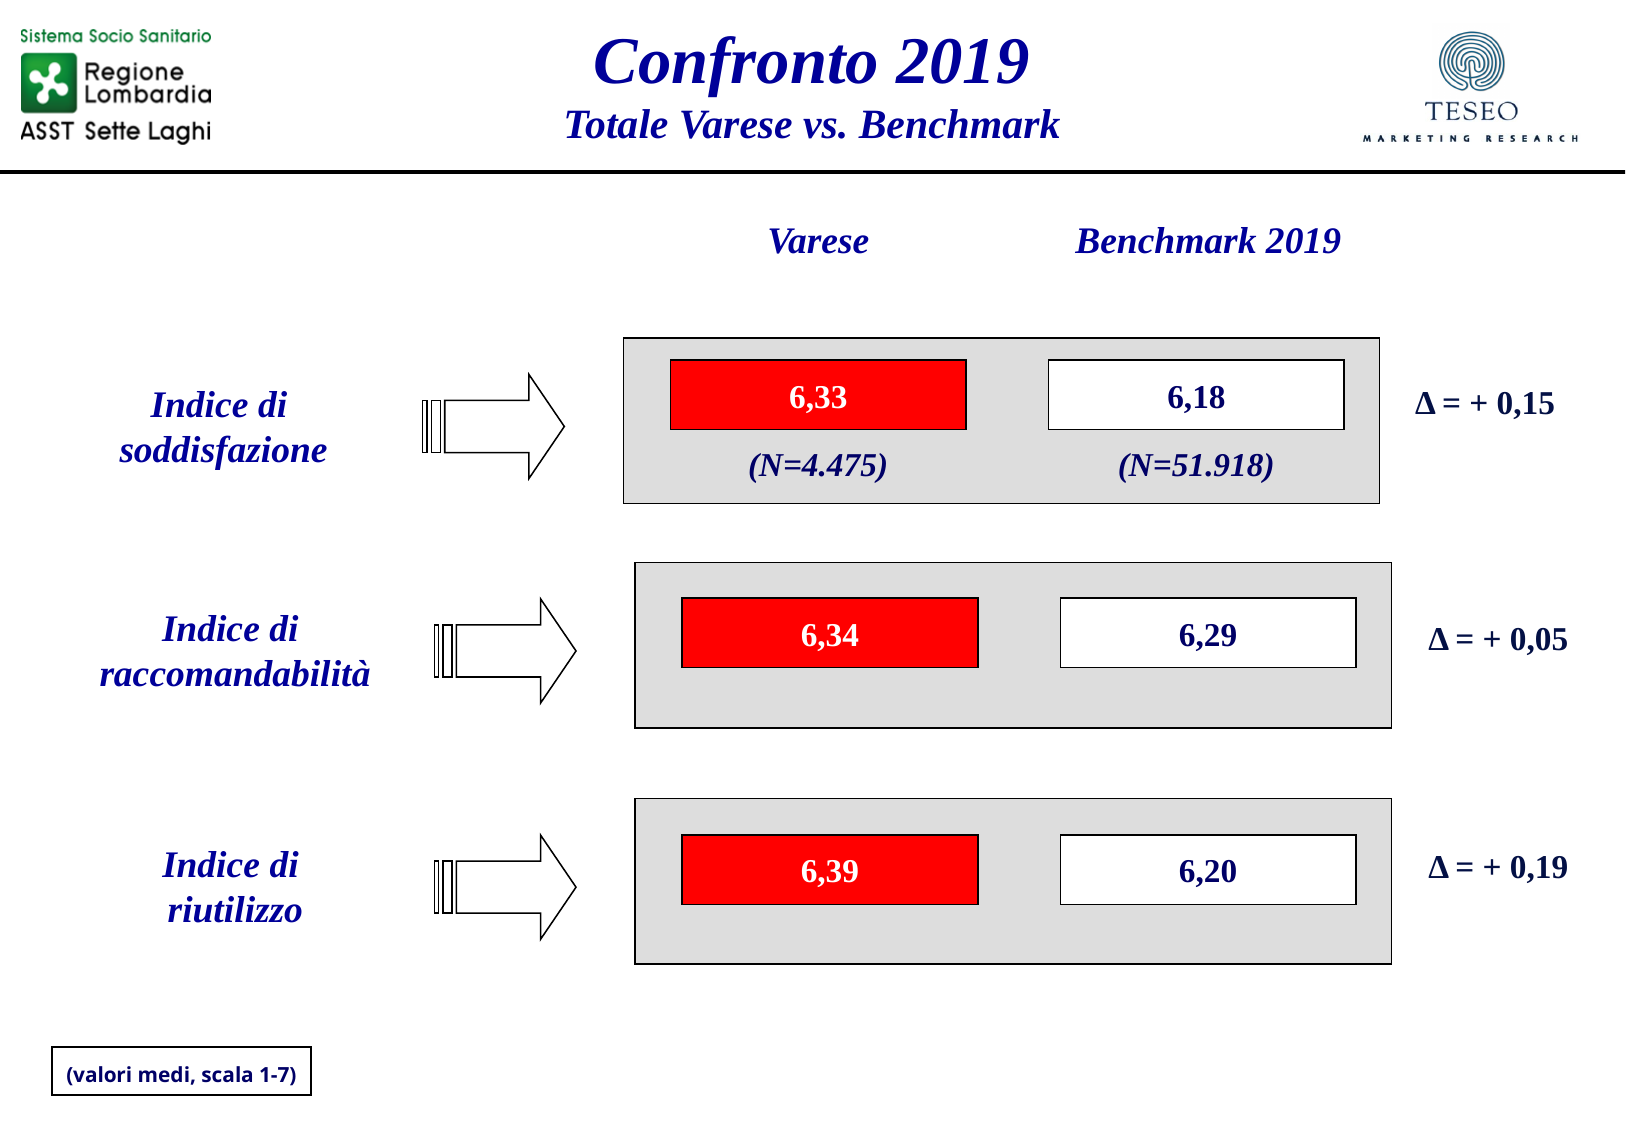

Confronto 2019
Totale Varese vs. Benchmark
Varese
Benchmark 2019
6,33
6,18
Indice di
soddisfazione
Δ = + 0,15
(N=4.475)
(N=51.918)
Indice di
raccomandabilità
6,34
6,29
Δ = + 0,05
Indice di
riutilizzo
6,39
6,20
Δ = + 0,19
(valori medi, scala 1-7)